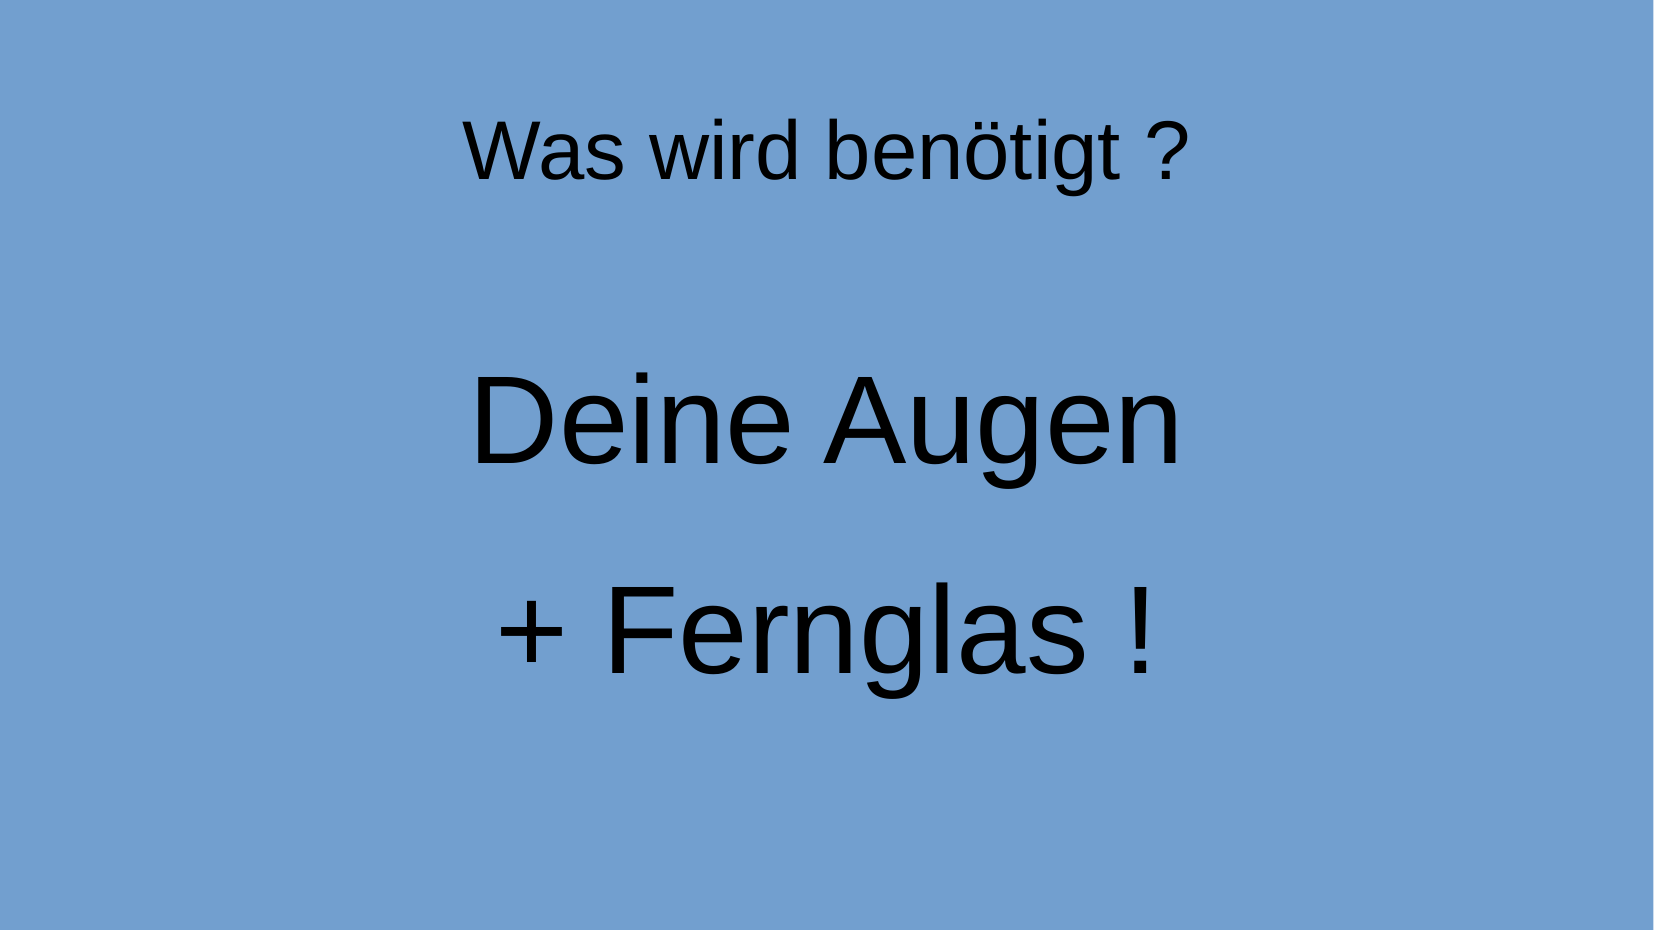

Was wird benötigt ?
Deine Augen
+ Fernglas !